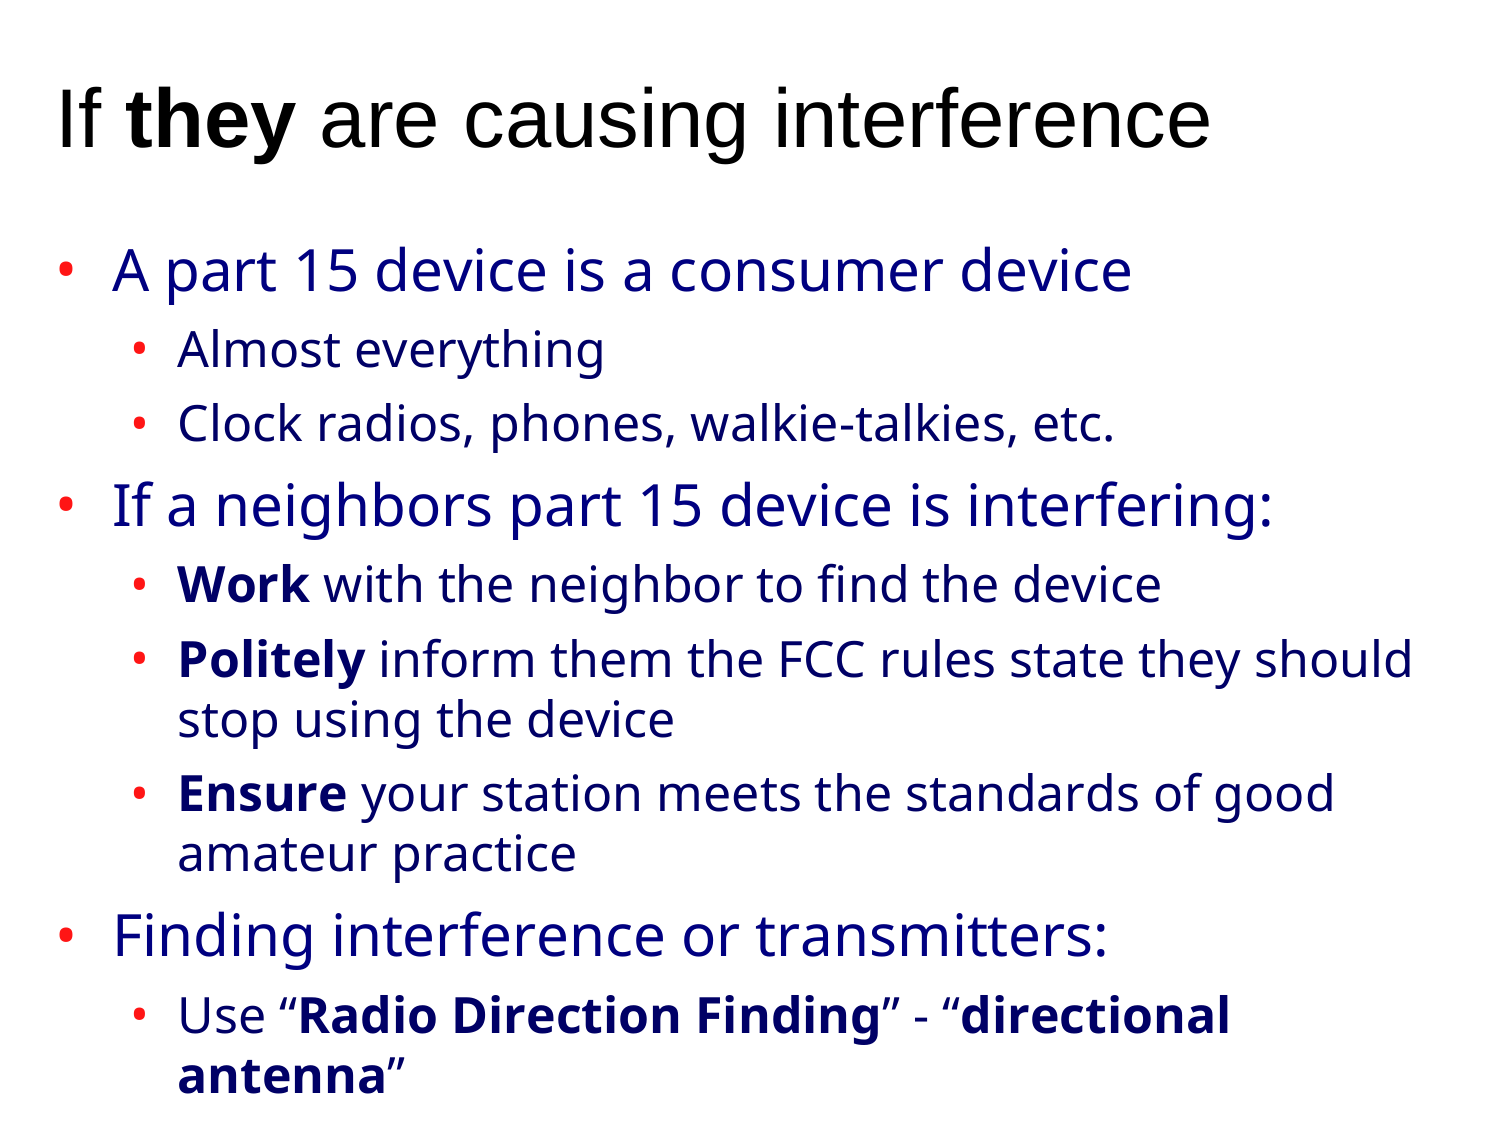

# If they are causing interference
A part 15 device is a consumer device
Almost everything
Clock radios, phones, walkie-talkies, etc.
If a neighbors part 15 device is interfering:
Work with the neighbor to find the device
Politely inform them the FCC rules state they should stop using the device
Ensure your station meets the standards of good amateur practice
Finding interference or transmitters:
Use “Radio Direction Finding” - “directional antenna”